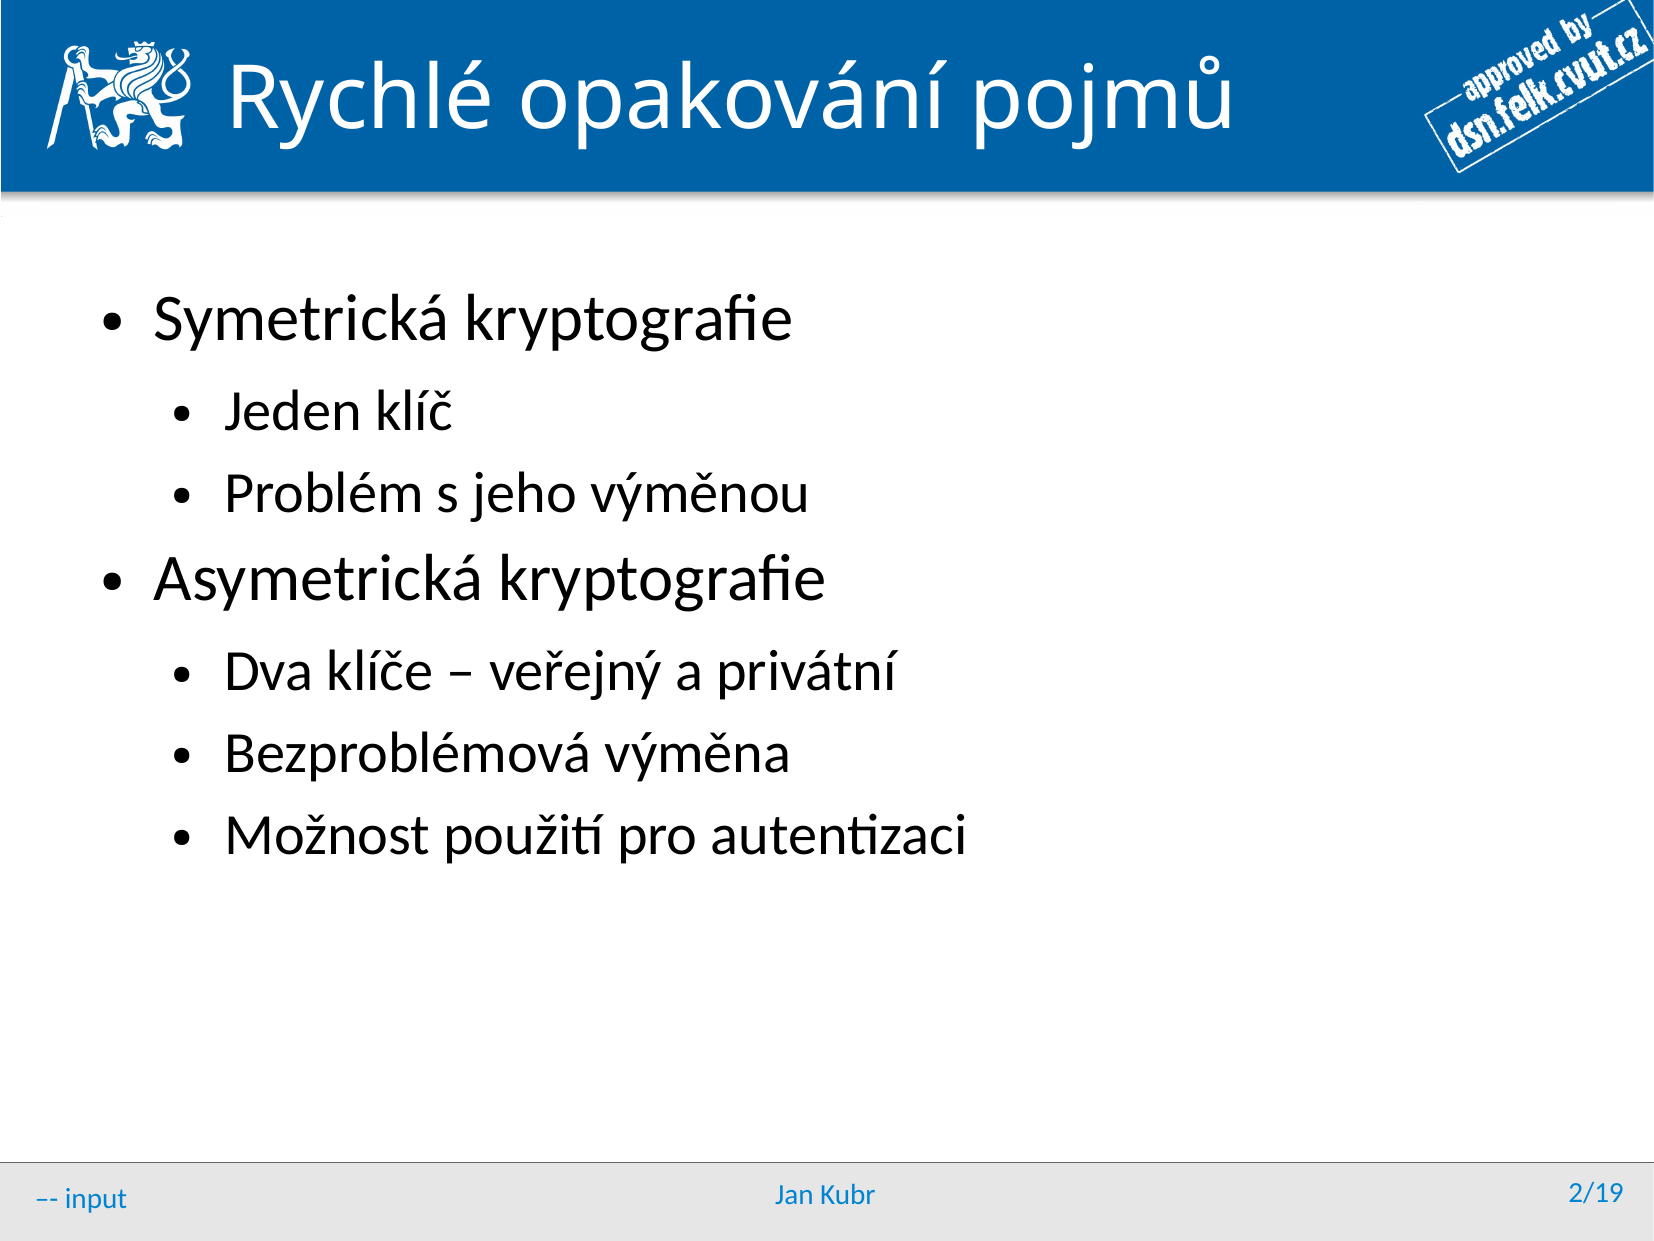

# Rychlé opakování pojmů
Symetrická kryptografie
Jeden klíč
Problém s jeho výměnou
Asymetrická kryptografie
Dva klíče – veřejný a privátní
Bezproblémová výměna
Možnost použití pro autentizaci
2
Jan Kubr
02/2006